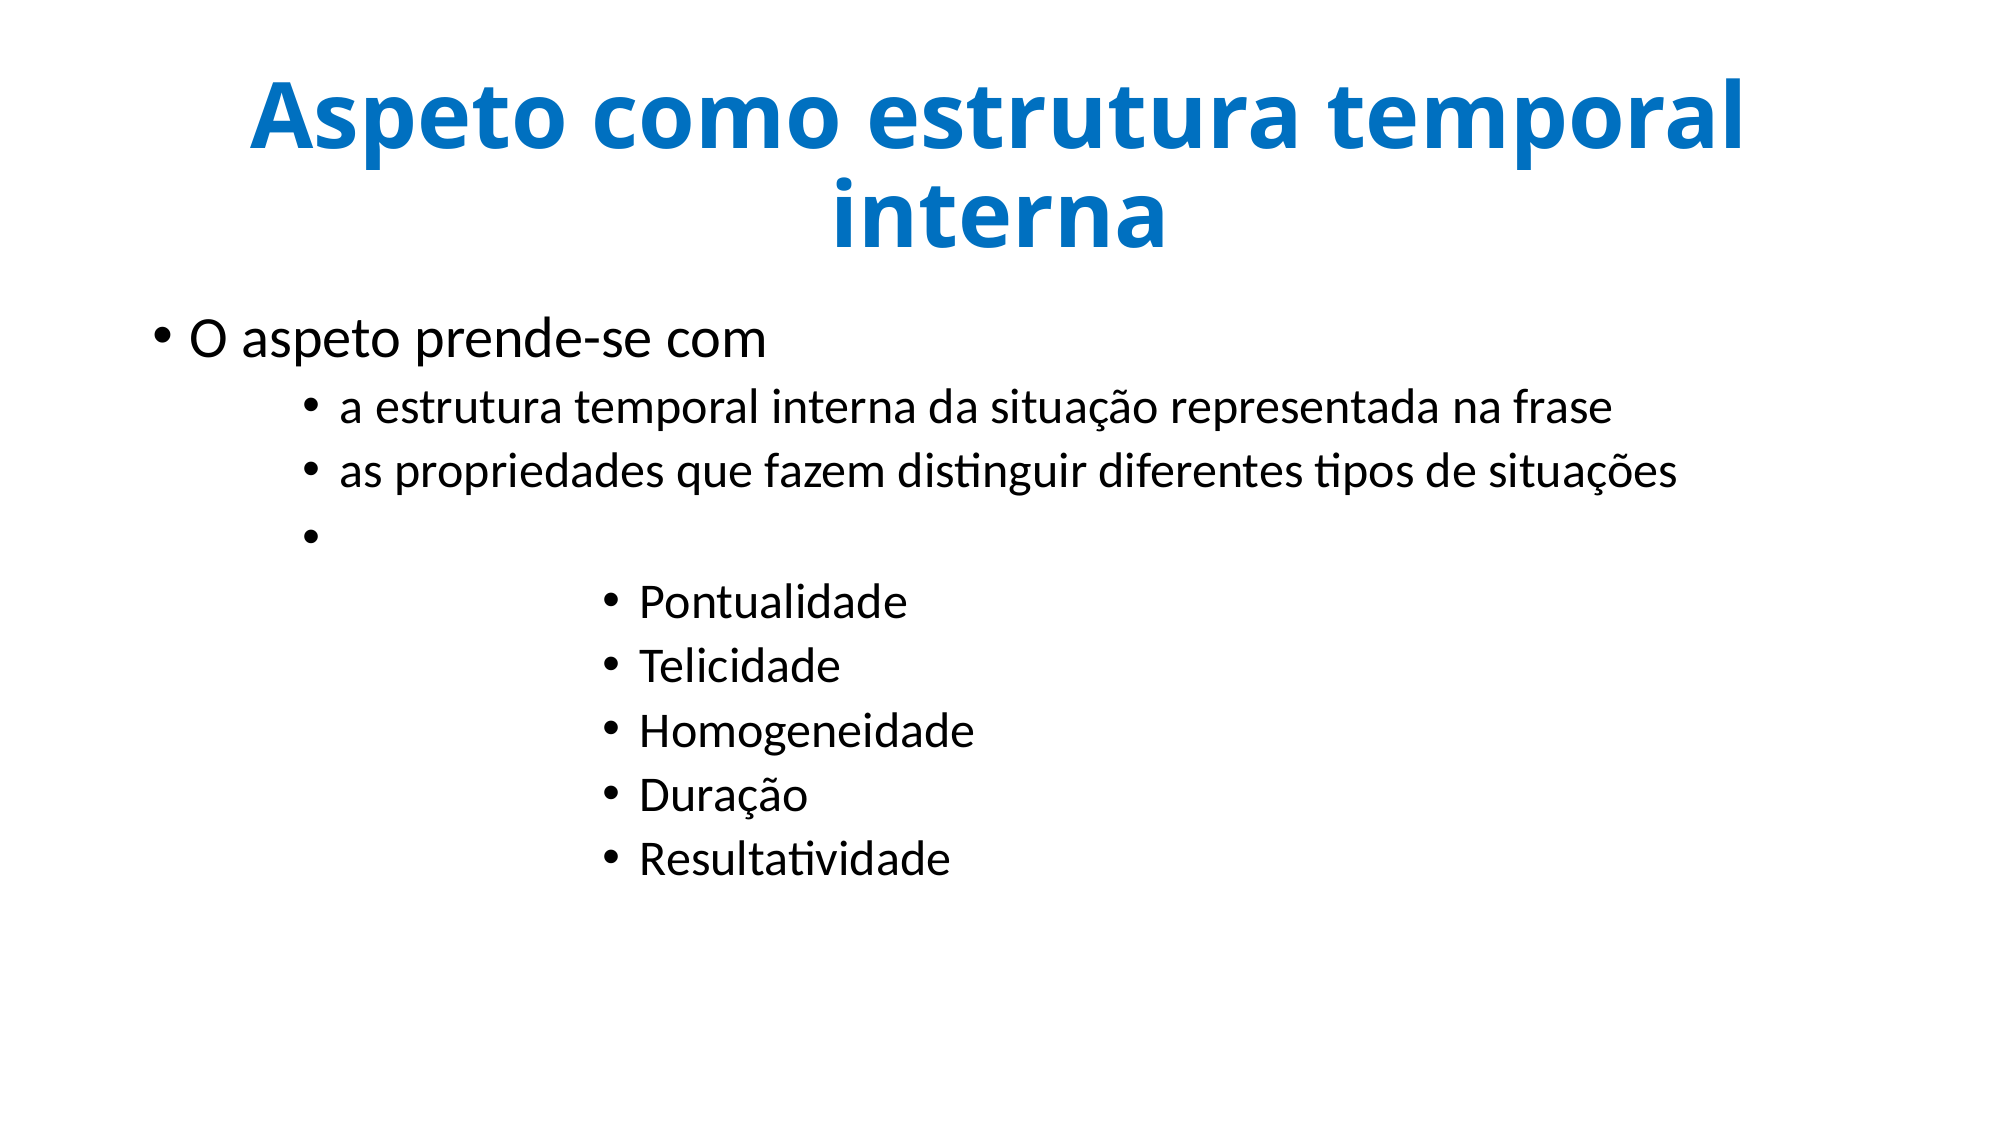

# Aspeto como estrutura temporal interna
O aspeto prende-se com
a estrutura temporal interna da situação representada na frase
as propriedades que fazem distinguir diferentes tipos de situações
Pontualidade
Telicidade
Homogeneidade
Duração
Resultatividade